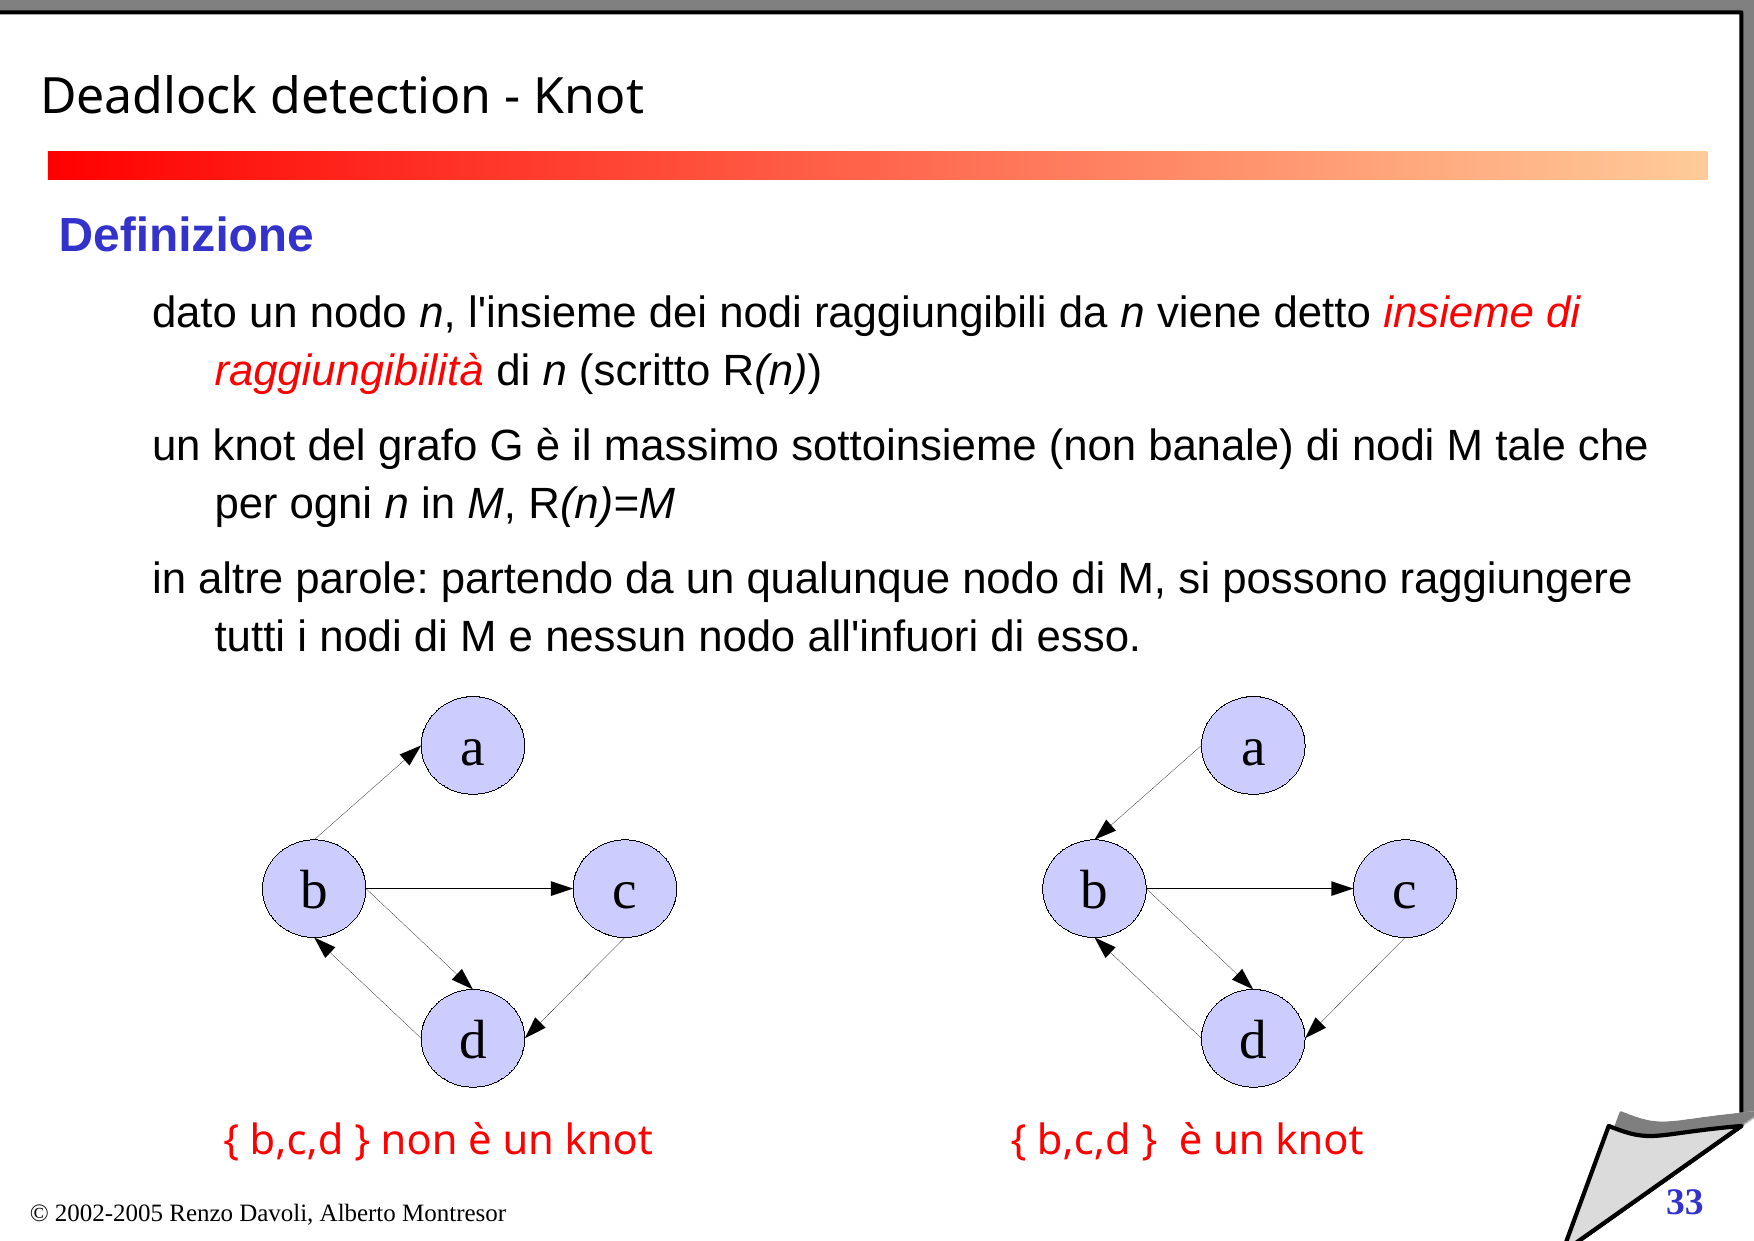

# Deadlock detection - Knot
Definizione
dato un nodo n, l'insieme dei nodi raggiungibili da n viene detto insieme di raggiungibilità di n (scritto R(n))
un knot del grafo G è il massimo sottoinsieme (non banale) di nodi M tale che per ogni n in M, R(n)=M
in altre parole: partendo da un qualunque nodo di M, si possono raggiungere tutti i nodi di M e nessun nodo all'infuori di esso.
a
a
b
c
b
c
d
d
{ b,c,d } non è un knot
{ b,c,d } è un knot